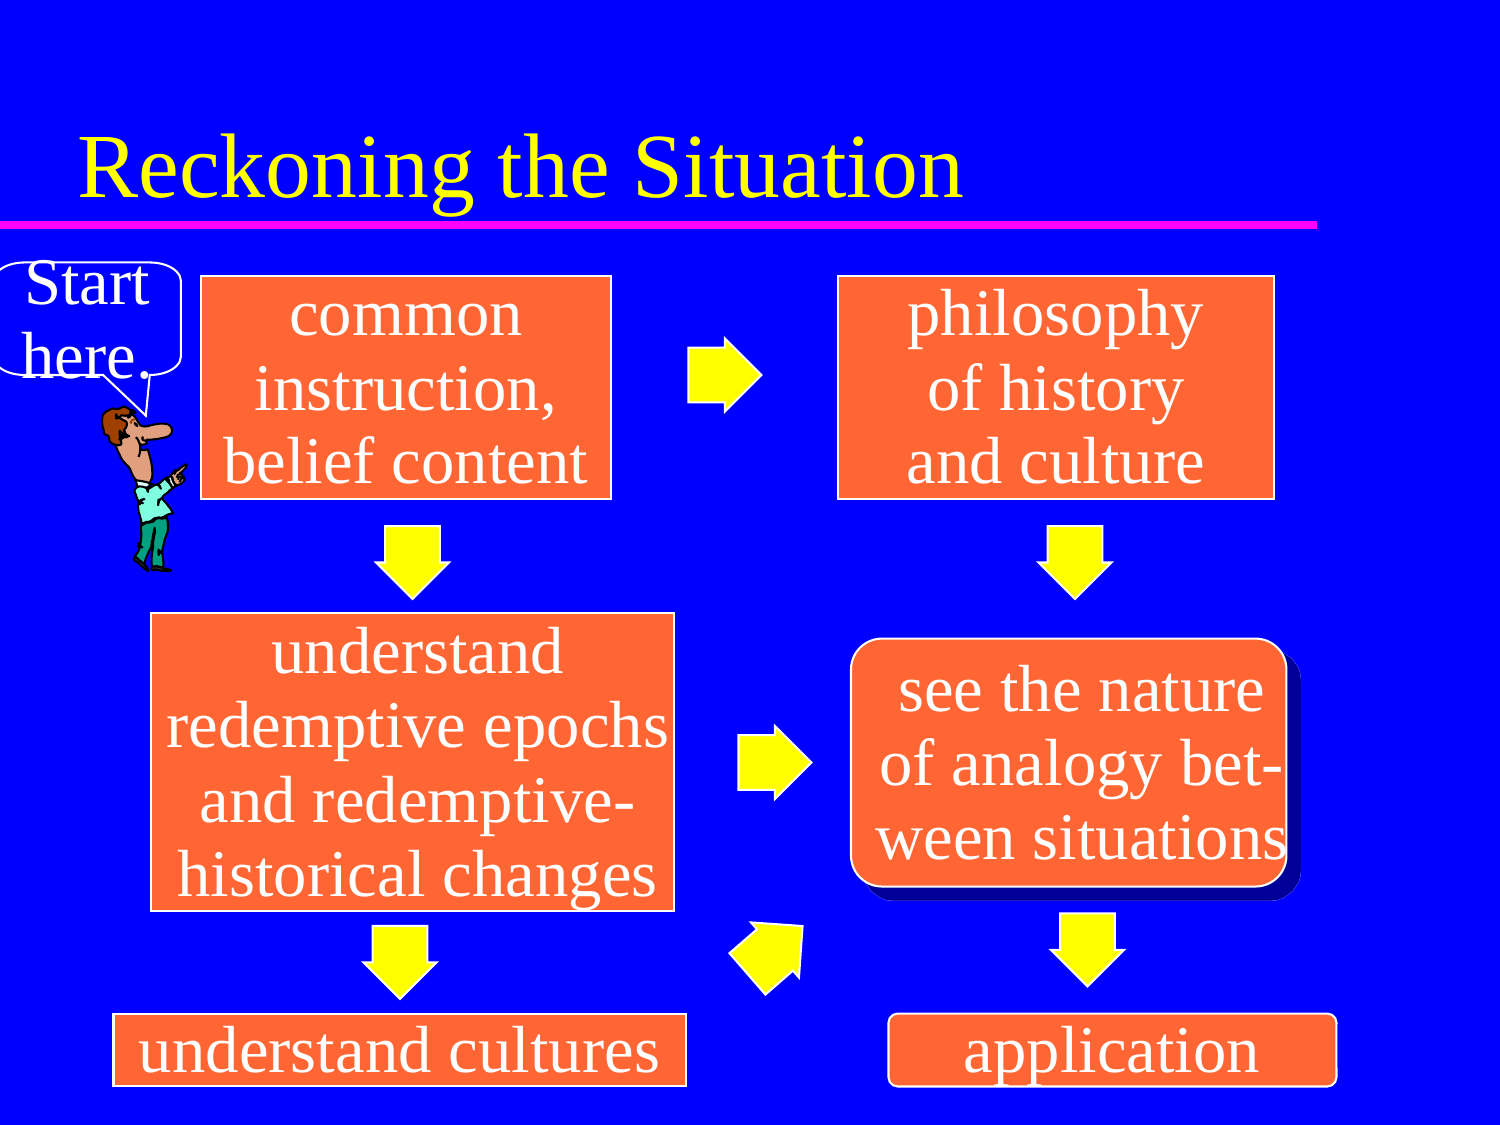

# Reckoning the Situation
Start here.
common
instruction,
belief content
philosophy
of history
and culture
understand
redemptive epochs
and redemptive-
historical changes
see the nature
of analogy bet-
ween situations
application
understand cultures